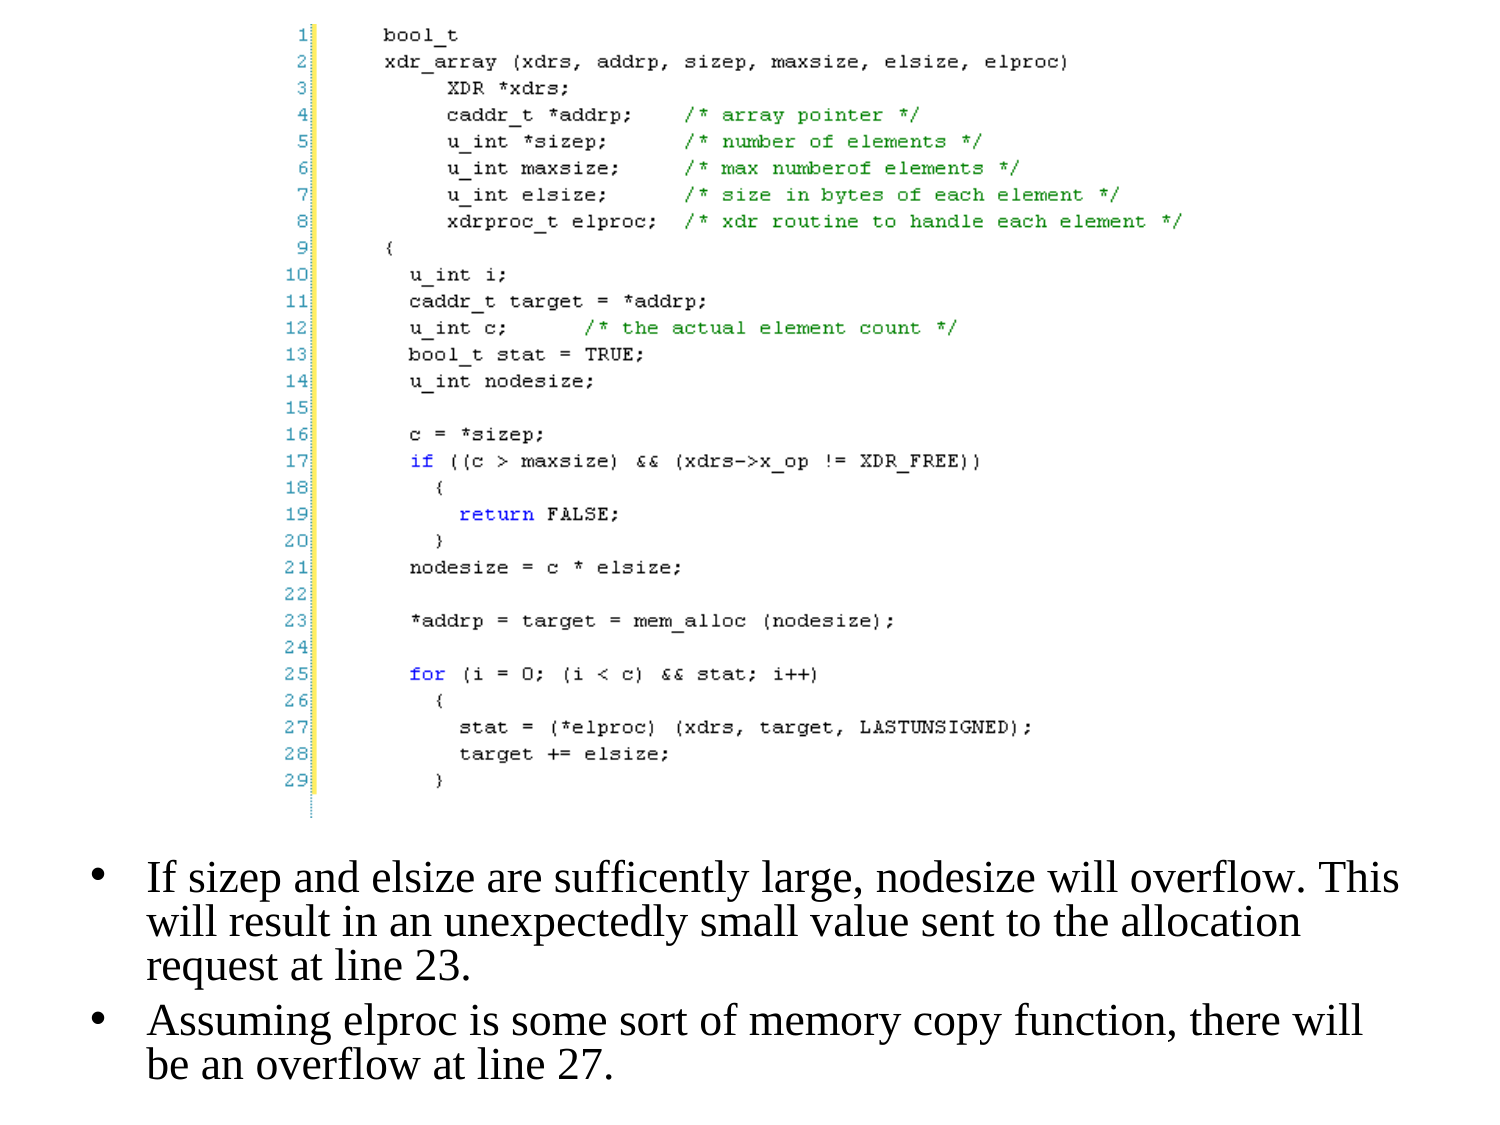

# If sizep and elsize are sufficently large, nodesize will overflow. This will result in an unexpectedly small value sent to the allocation request at line 23.
Assuming elproc is some sort of memory copy function, there will be an overflow at line 27.